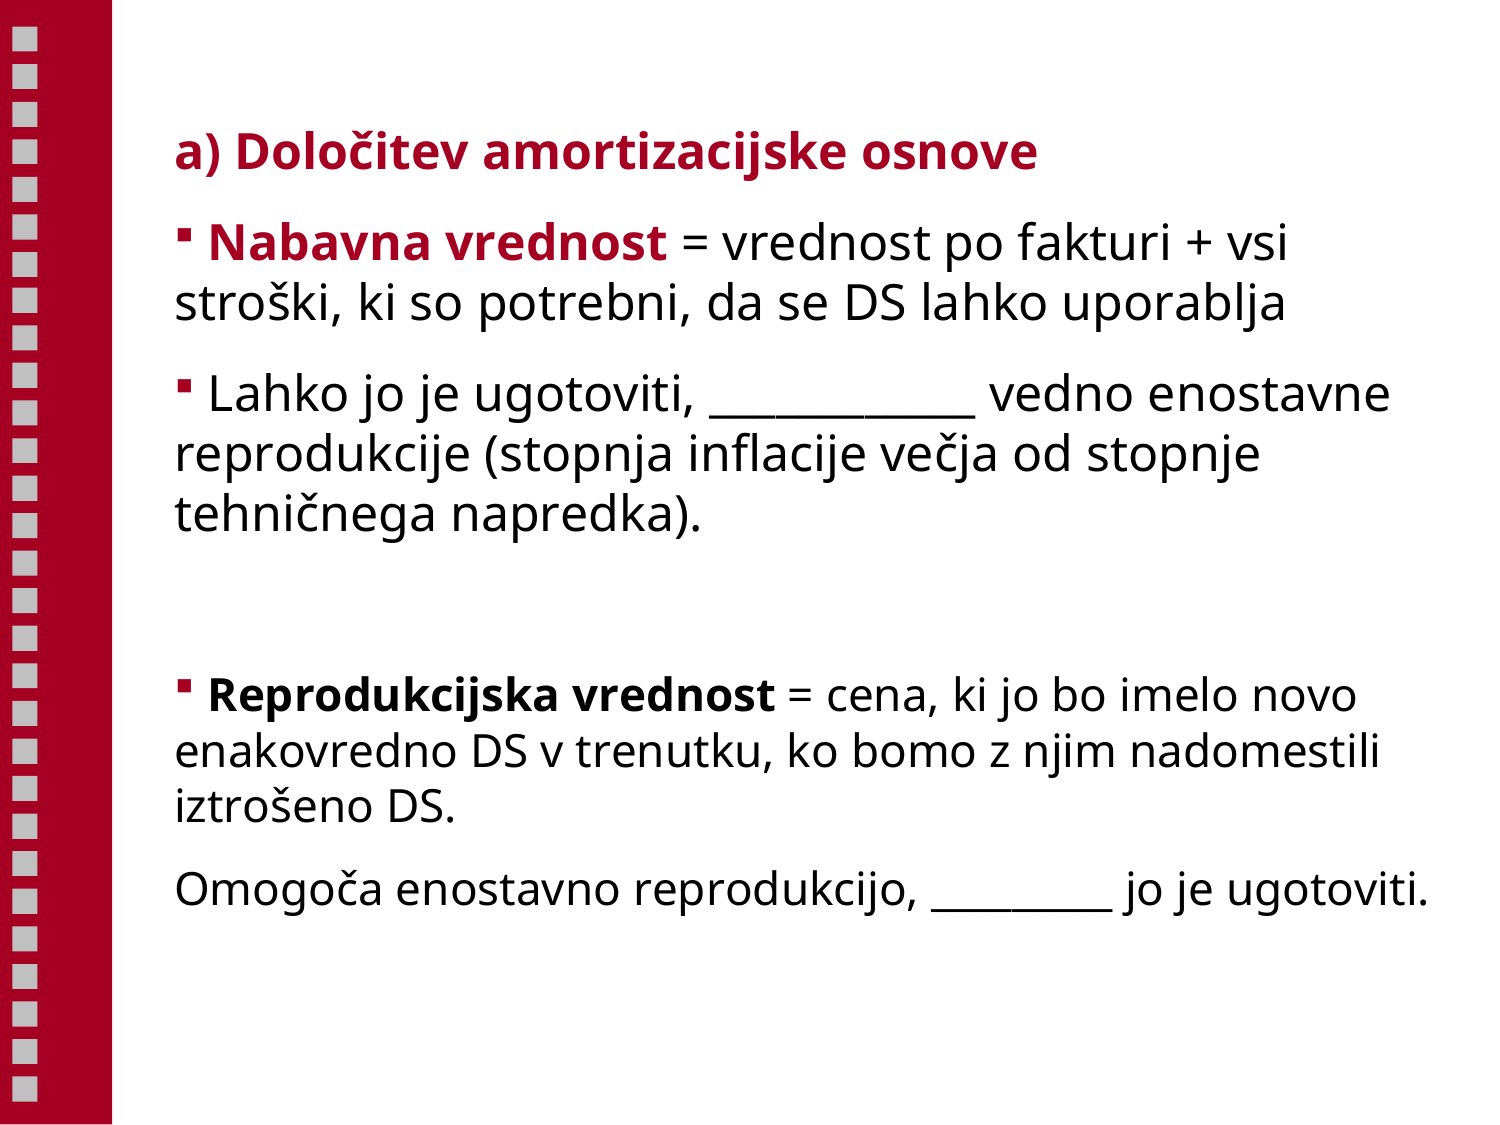

a) Določitev amortizacijske osnove
 Nabavna vrednost = vrednost po fakturi + vsi stroški, ki so potrebni, da se DS lahko uporablja
 Lahko jo je ugotoviti, ____________ vedno enostavne reprodukcije (stopnja inflacije večja od stopnje tehničnega napredka).
 Reprodukcijska vrednost = cena, ki jo bo imelo novo enakovredno DS v trenutku, ko bomo z njim nadomestili iztrošeno DS.
Omogoča enostavno reprodukcijo, _________ jo je ugotoviti.